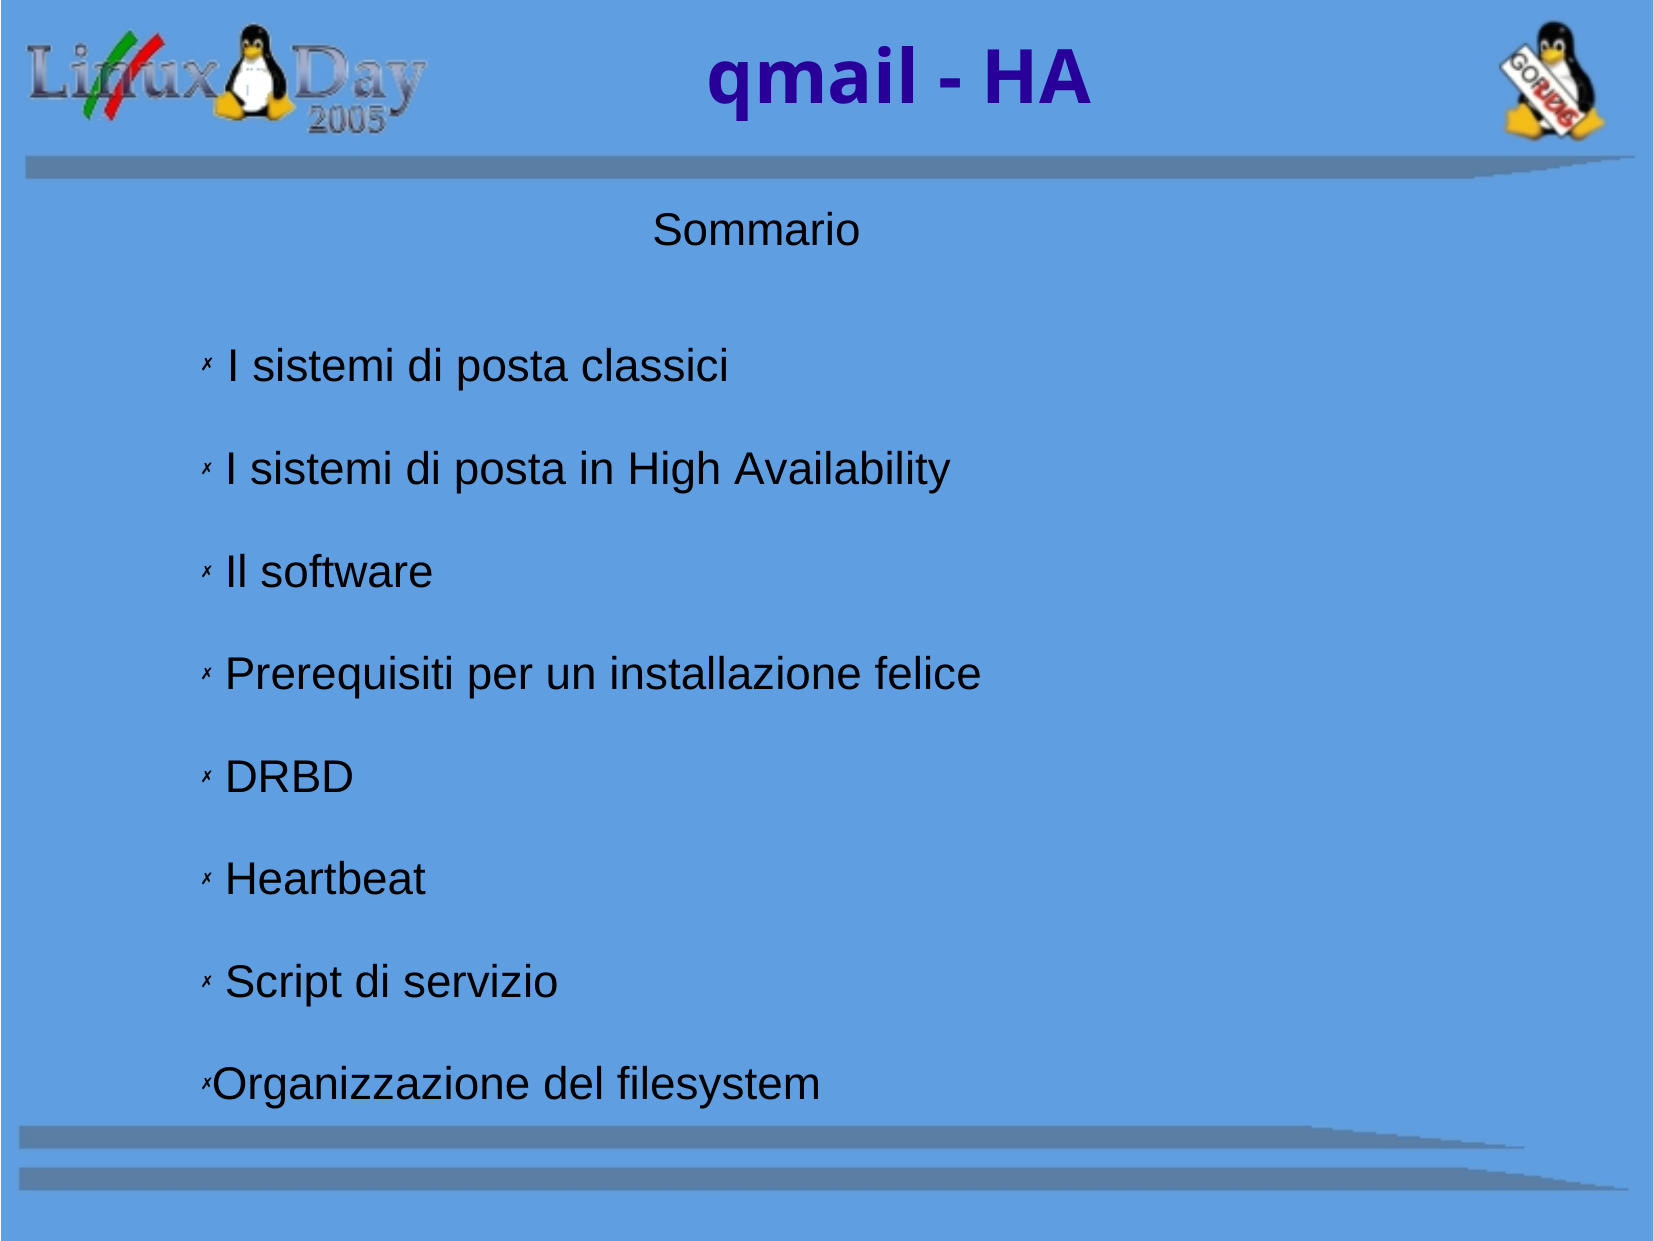

qmail - HA
Sommario
 I sistemi di posta classici
 I sistemi di posta in High Availability
 Il software
 Prerequisiti per un installazione felice
 DRBD
 Heartbeat
 Script di servizio
Organizzazione del filesystem